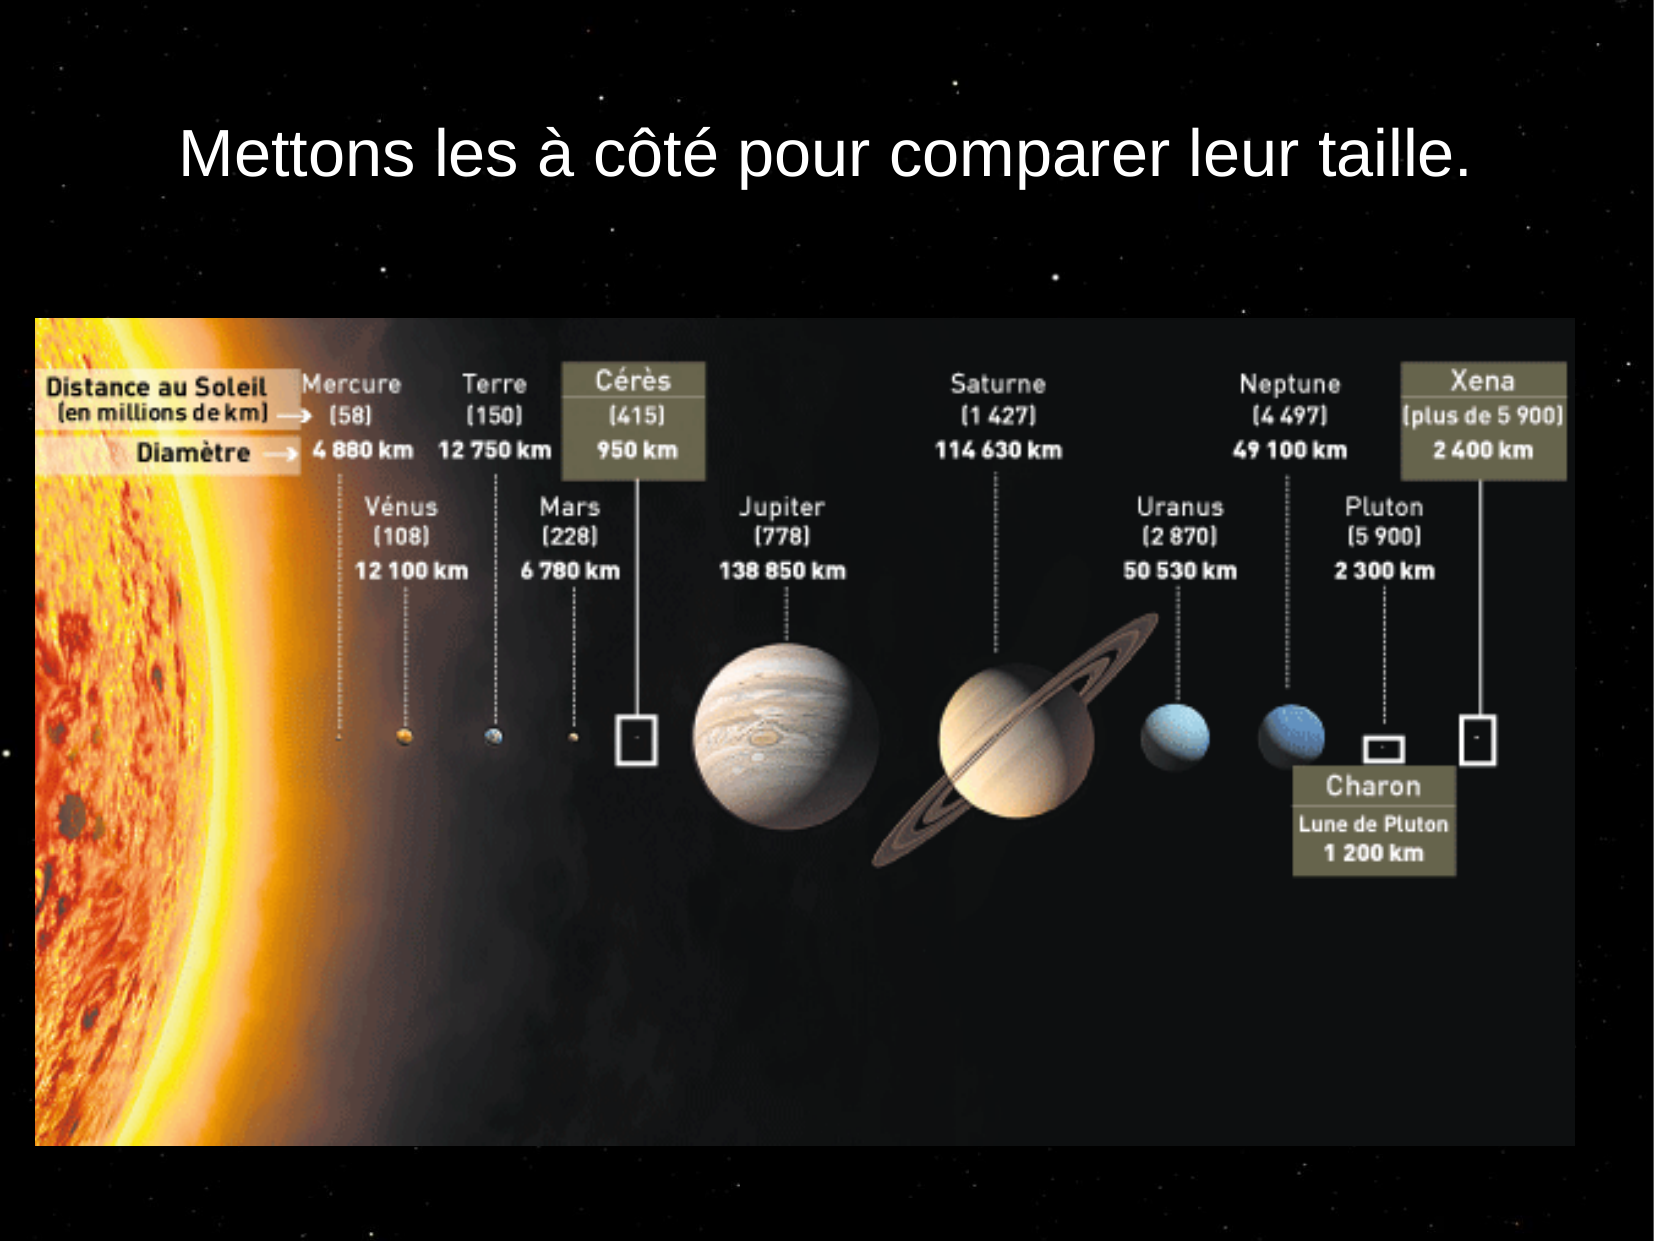

# Mettons les à côté pour comparer leur taille.